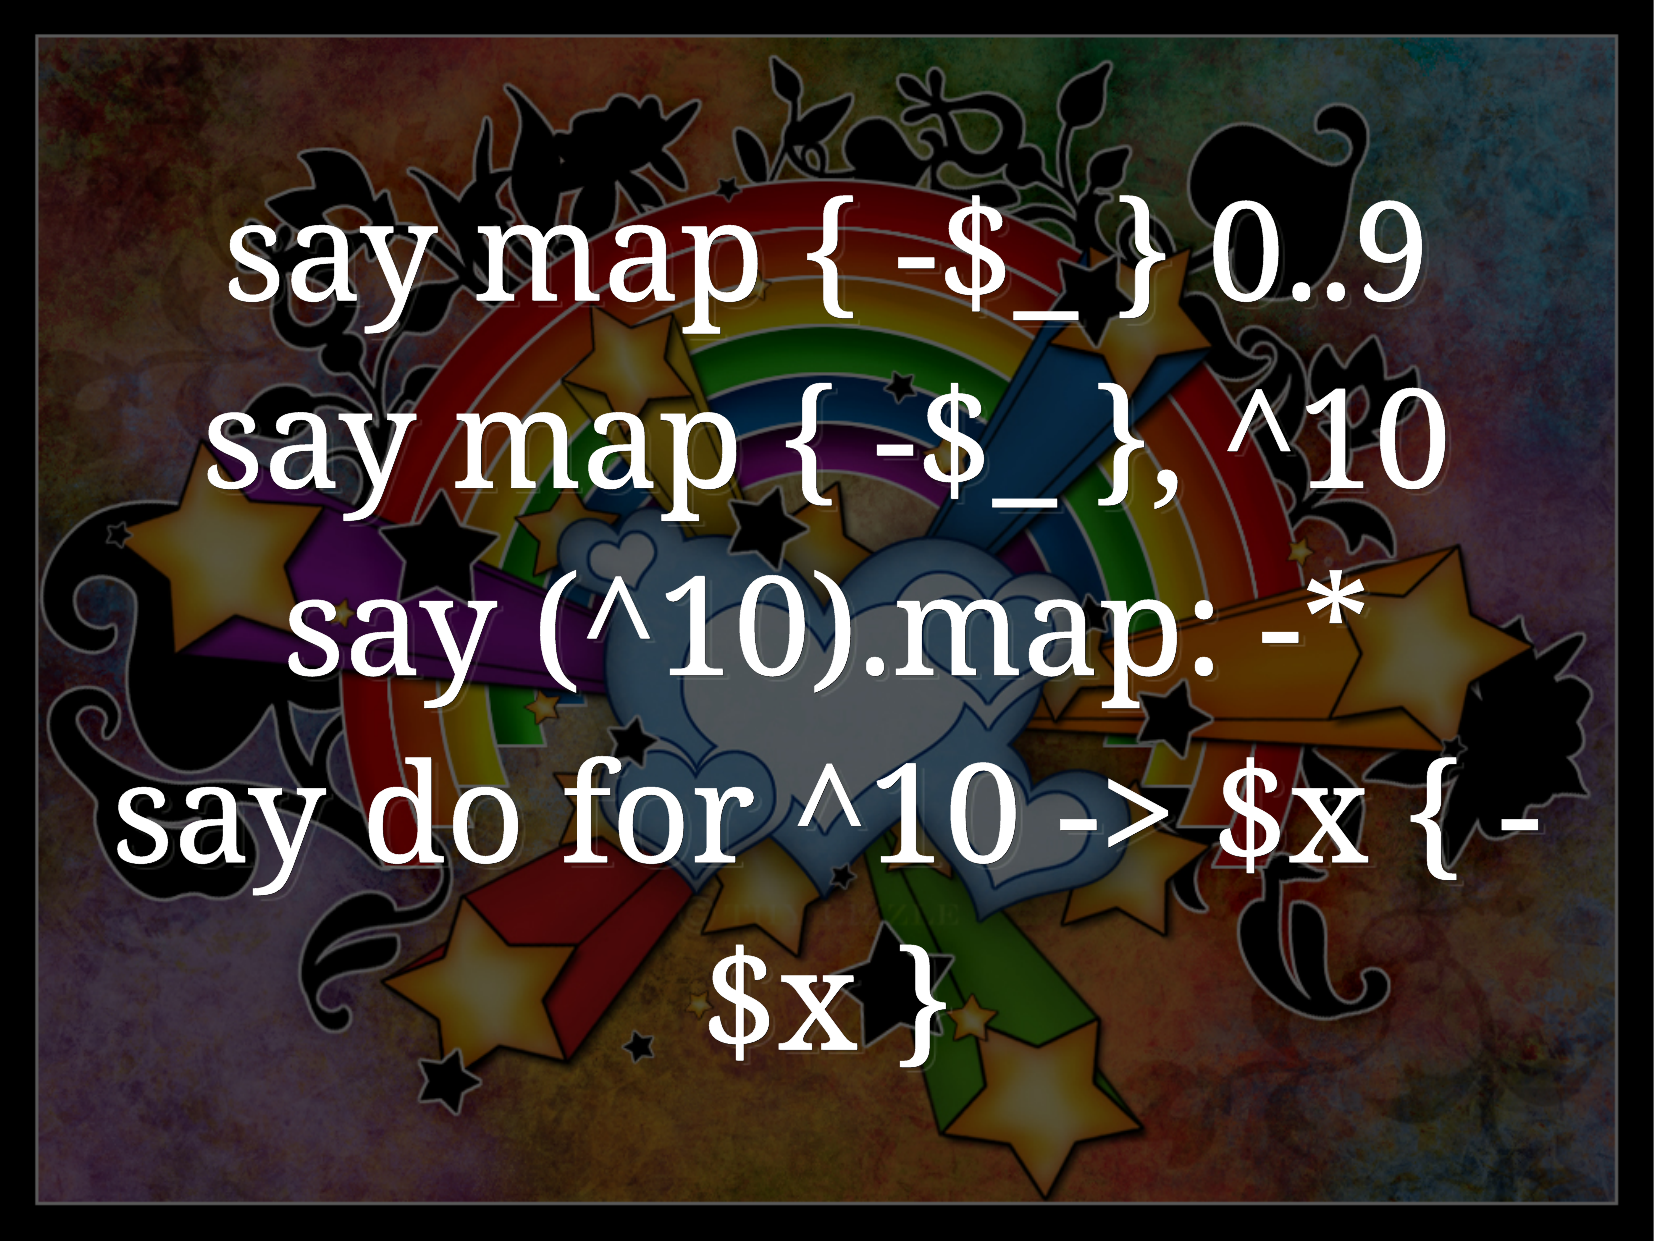

#
say map { -$_ } 0..9
say map { -$_ }, ^10
say (^10).map: -*
say do for ^10 -> $x { -$x }